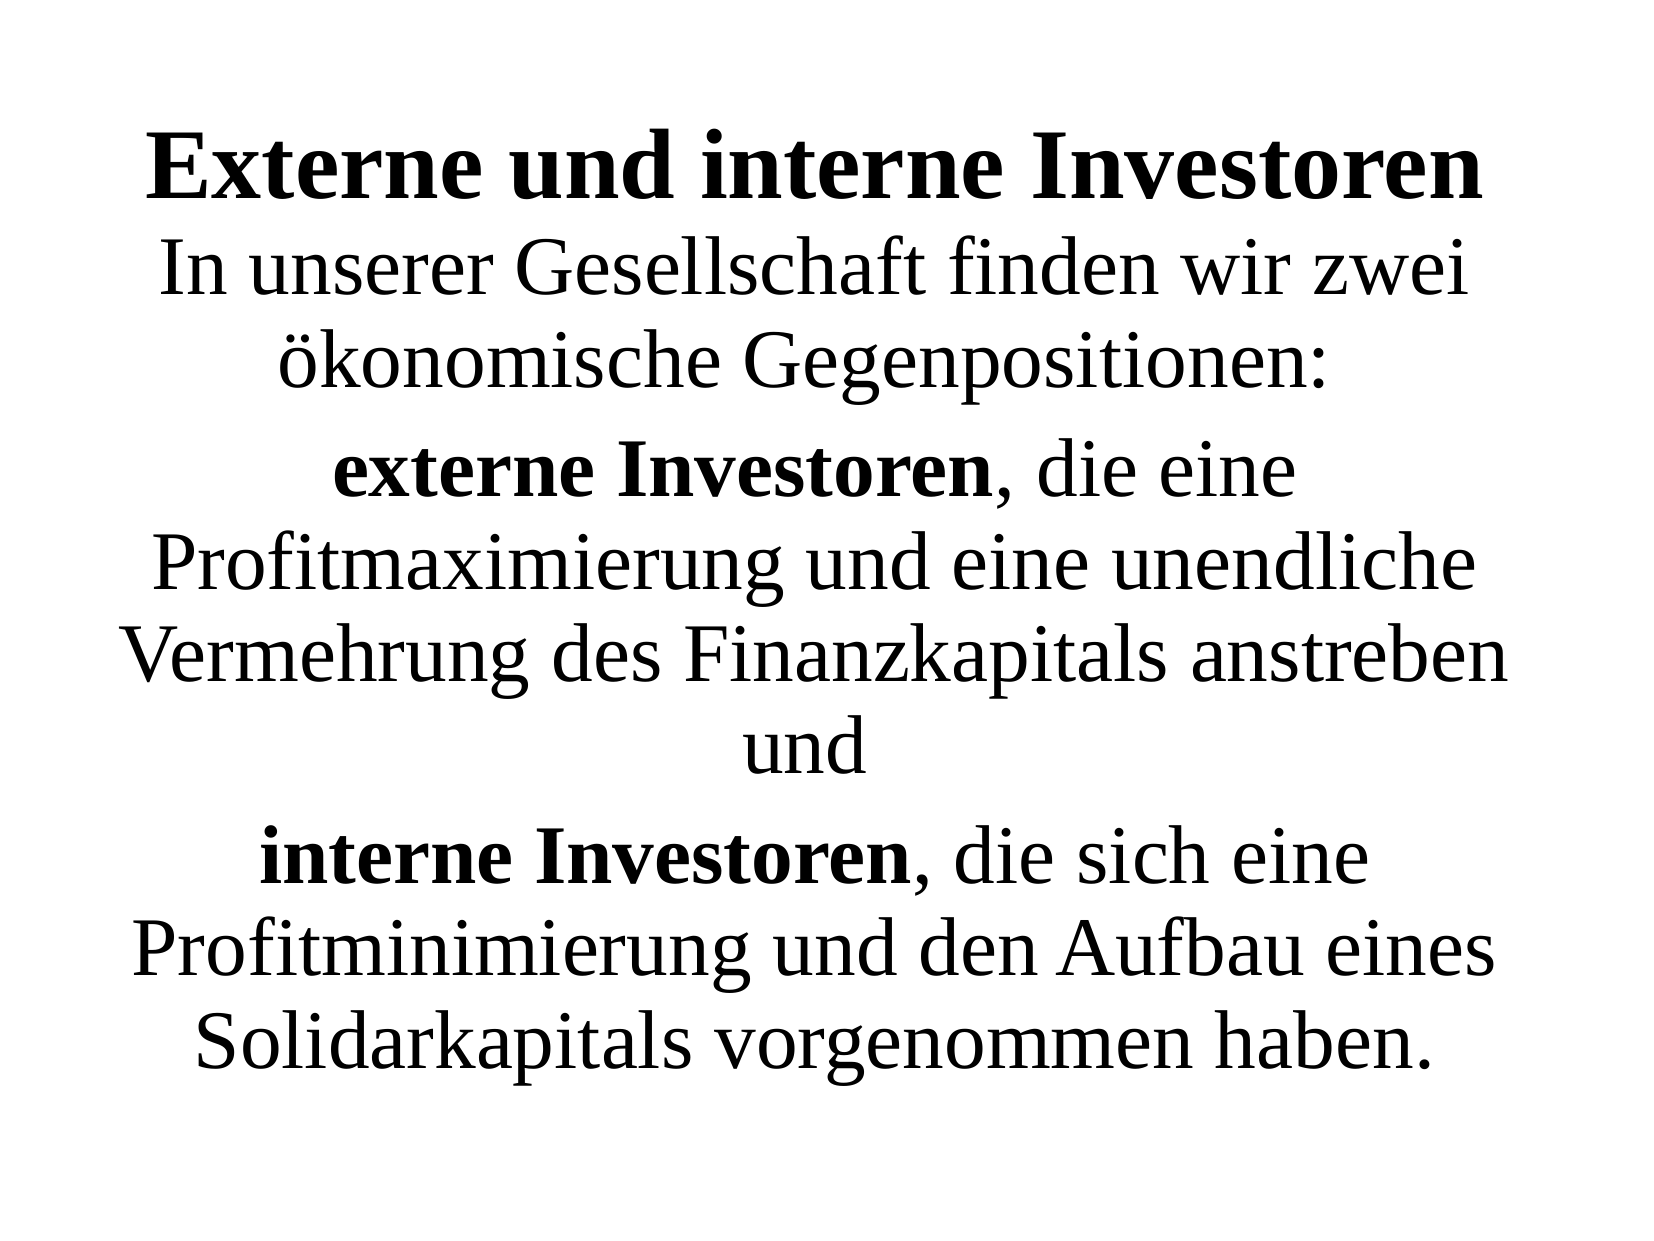

Externe und interne Investoren
In unserer Gesellschaft finden wir zwei ökonomische Gegenpositionen:
externe Investoren, die eine Profitmaximierung und eine unendliche Vermehrung des Finanzkapitals anstreben und
interne Investoren, die sich eine Profitminimierung und den Aufbau eines Solidarkapitals vorgenommen haben.